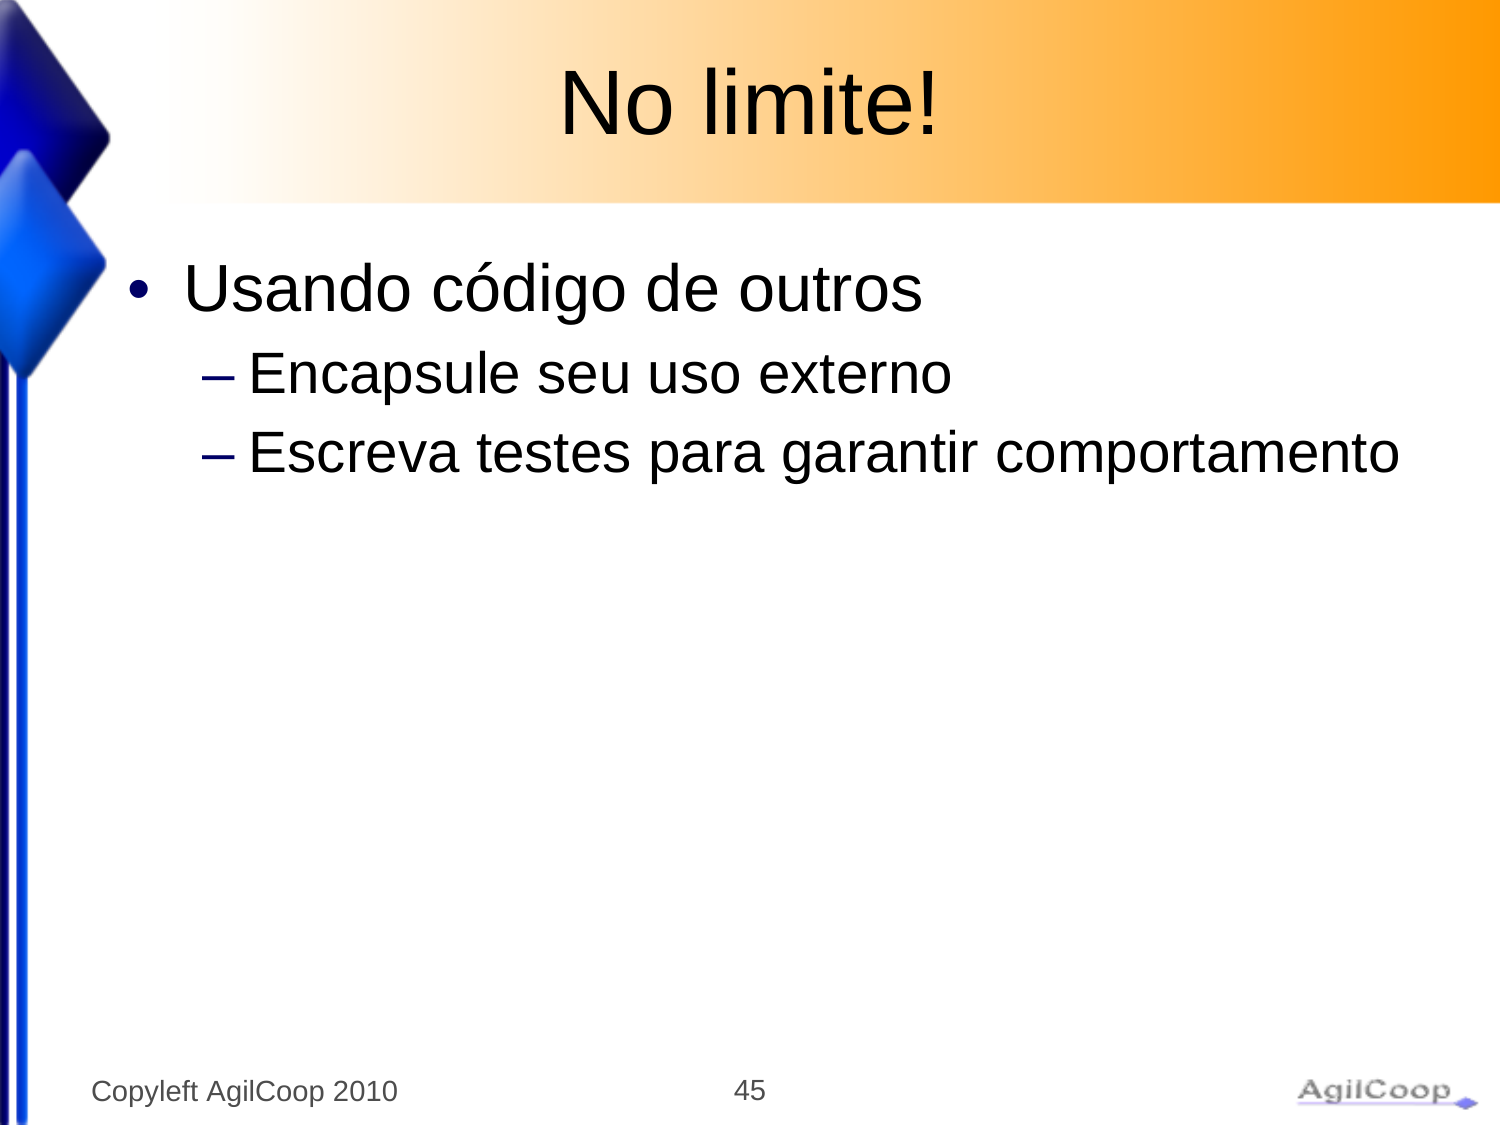

# No limite!
Usando código de outros
Encapsule seu uso externo
Escreva testes para garantir comportamento
Copyleft AgilCoop 2010
45